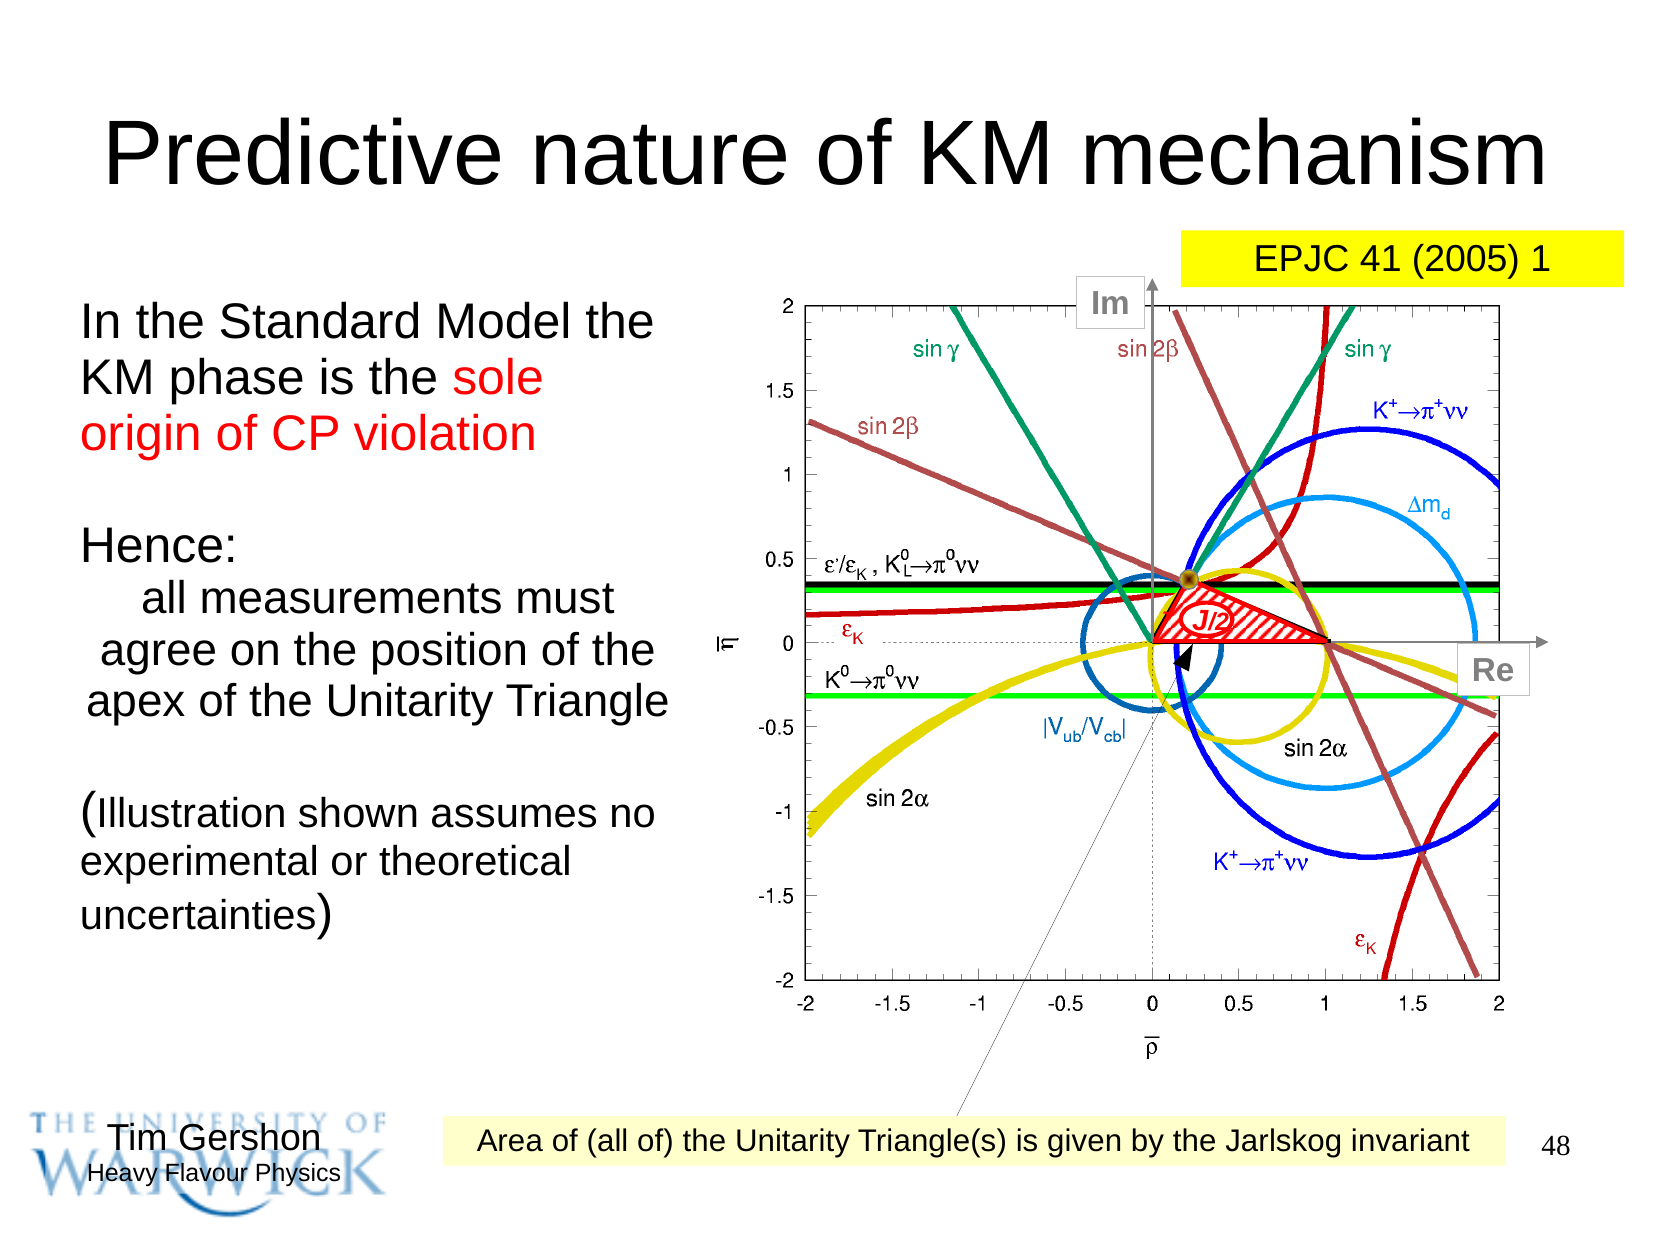

# Predictive nature of KM mechanism
EPJC 41 (2005) 1
Im

J/2


Re
In the Standard Model the KM phase is the sole origin of CP violation
Hence:
all measurements must agree on the position of the apex of the Unitarity Triangle
(Illustration shown assumes no experimental or theoretical uncertainties)
Tim Gershon
Heavy Flavour Physics
Area of (all of) the Unitarity Triangle(s) is given by the Jarlskog invariant
48